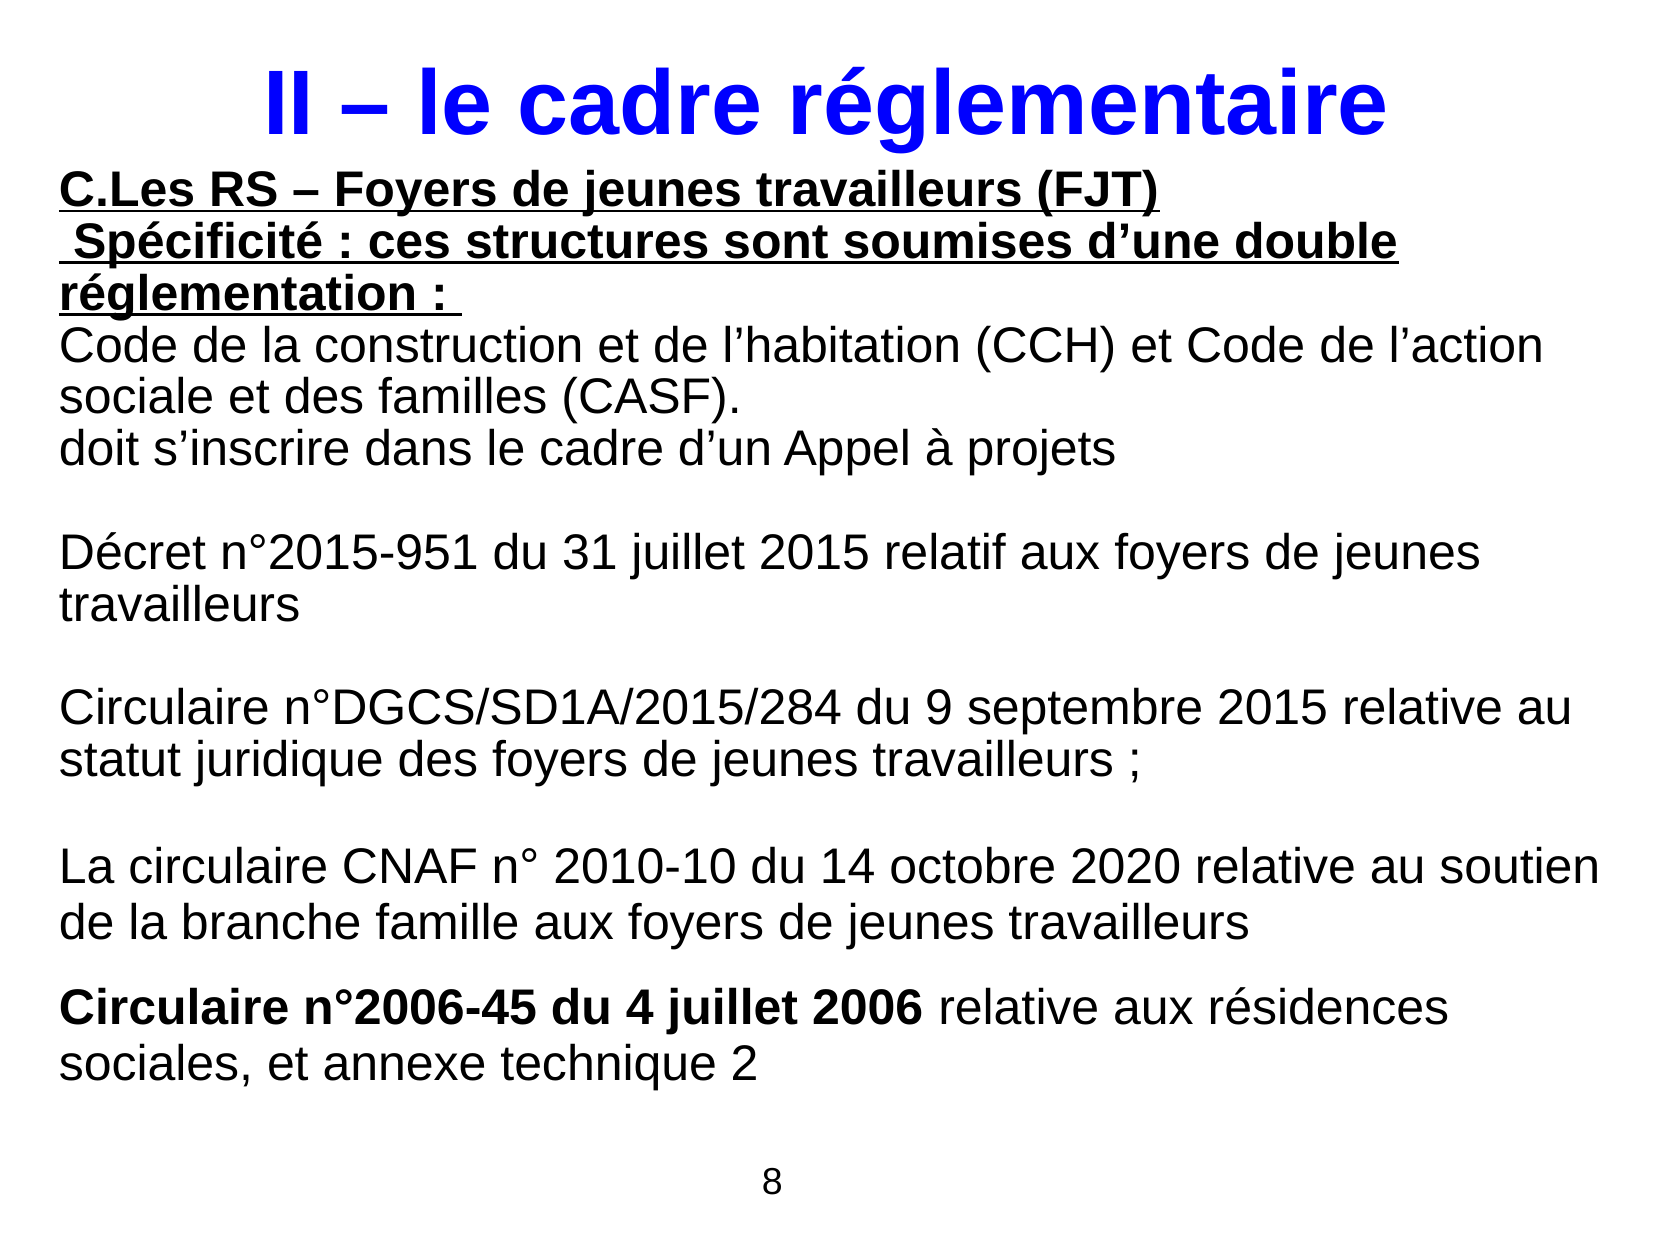

# II – le cadre réglementaire
C.Les RS – Foyers de jeunes travailleurs (FJT)
 Spécificité : ces structures sont soumises d’une double réglementation :
Code de la construction et de l’habitation (CCH) et Code de l’action sociale et des familles (CASF).
doit s’inscrire dans le cadre d’un Appel à projets
Décret n°2015-951 du 31 juillet 2015 relatif aux foyers de jeunes travailleurs
Circulaire n°DGCS/SD1A/2015/284 du 9 septembre 2015 relative au statut juridique des foyers de jeunes travailleurs ;
La circulaire CNAF n° 2010-10 du 14 octobre 2020 relative au soutien de la branche famille aux foyers de jeunes travailleurs
Circulaire n°2006-45 du 4 juillet 2006 relative aux résidences sociales, et annexe technique 2